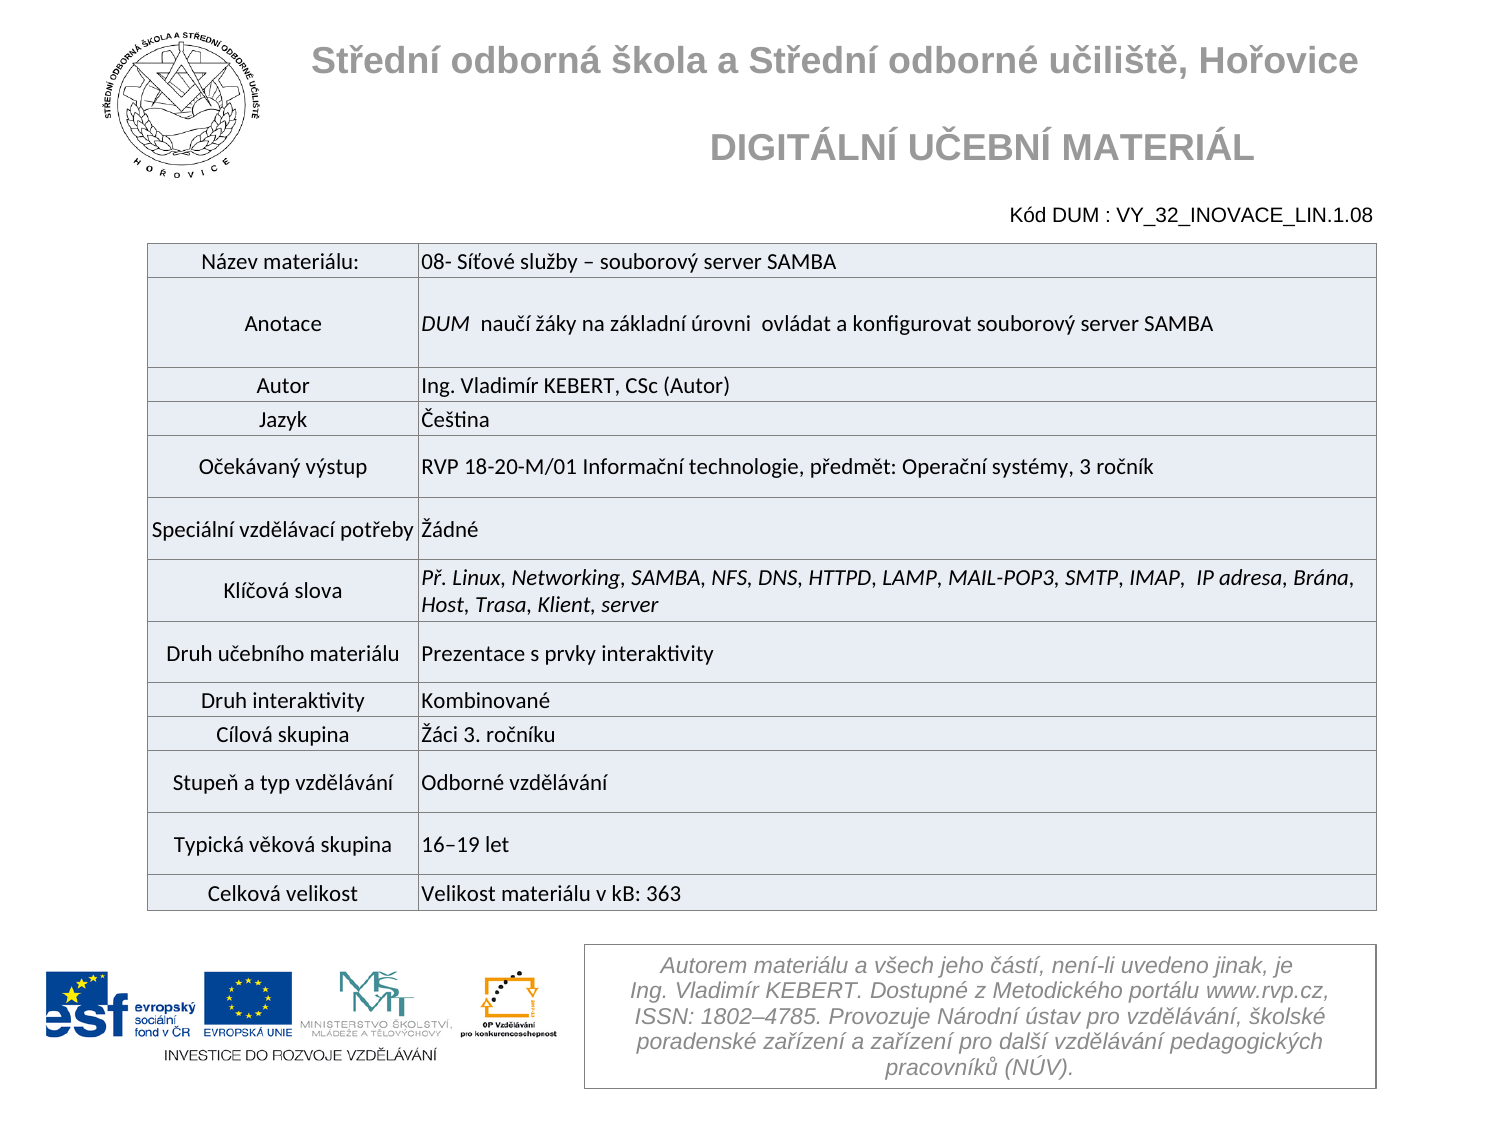

Kód DUM : VY_32_INOVACE_LIN.1.08
| Název materiálu: | 08- Síťové služby – souborový server SAMBA |
| --- | --- |
| Anotace | DUM naučí žáky na základní úrovni ovládat a konfigurovat souborový server SAMBA |
| Autor | Ing. Vladimír KEBERT, CSc (Autor) |
| Jazyk | Čeština |
| Očekávaný výstup | RVP 18-20-M/01 Informační technologie, předmět: Operační systémy, 3 ročník |
| Speciální vzdělávací potřeby | Žádné |
| Klíčová slova | Př. Linux, Networking, SAMBA, NFS, DNS, HTTPD, LAMP, MAIL-POP3, SMTP, IMAP, IP adresa, Brána, Host, Trasa, Klient, server |
| Druh učebního materiálu | Prezentace s prvky interaktivity |
| Druh interaktivity | Kombinované |
| Cílová skupina | Žáci 3. ročníku |
| Stupeň a typ vzdělávání | Odborné vzdělávání |
| Typická věková skupina | 16–19 let |
| Celková velikost | Velikost materiálu v kB: 363 |
Autorem materiálu a všech jeho částí, není-li uvedeno jinak, je
Ing. Vladimír KEBERT. Dostupné z Metodického portálu www.rvp.cz, ISSN: 1802–4785. Provozuje Národní ústav pro vzdělávání, školské poradenské zařízení a zařízení pro další vzdělávání pedagogických pracovníků (NÚV).